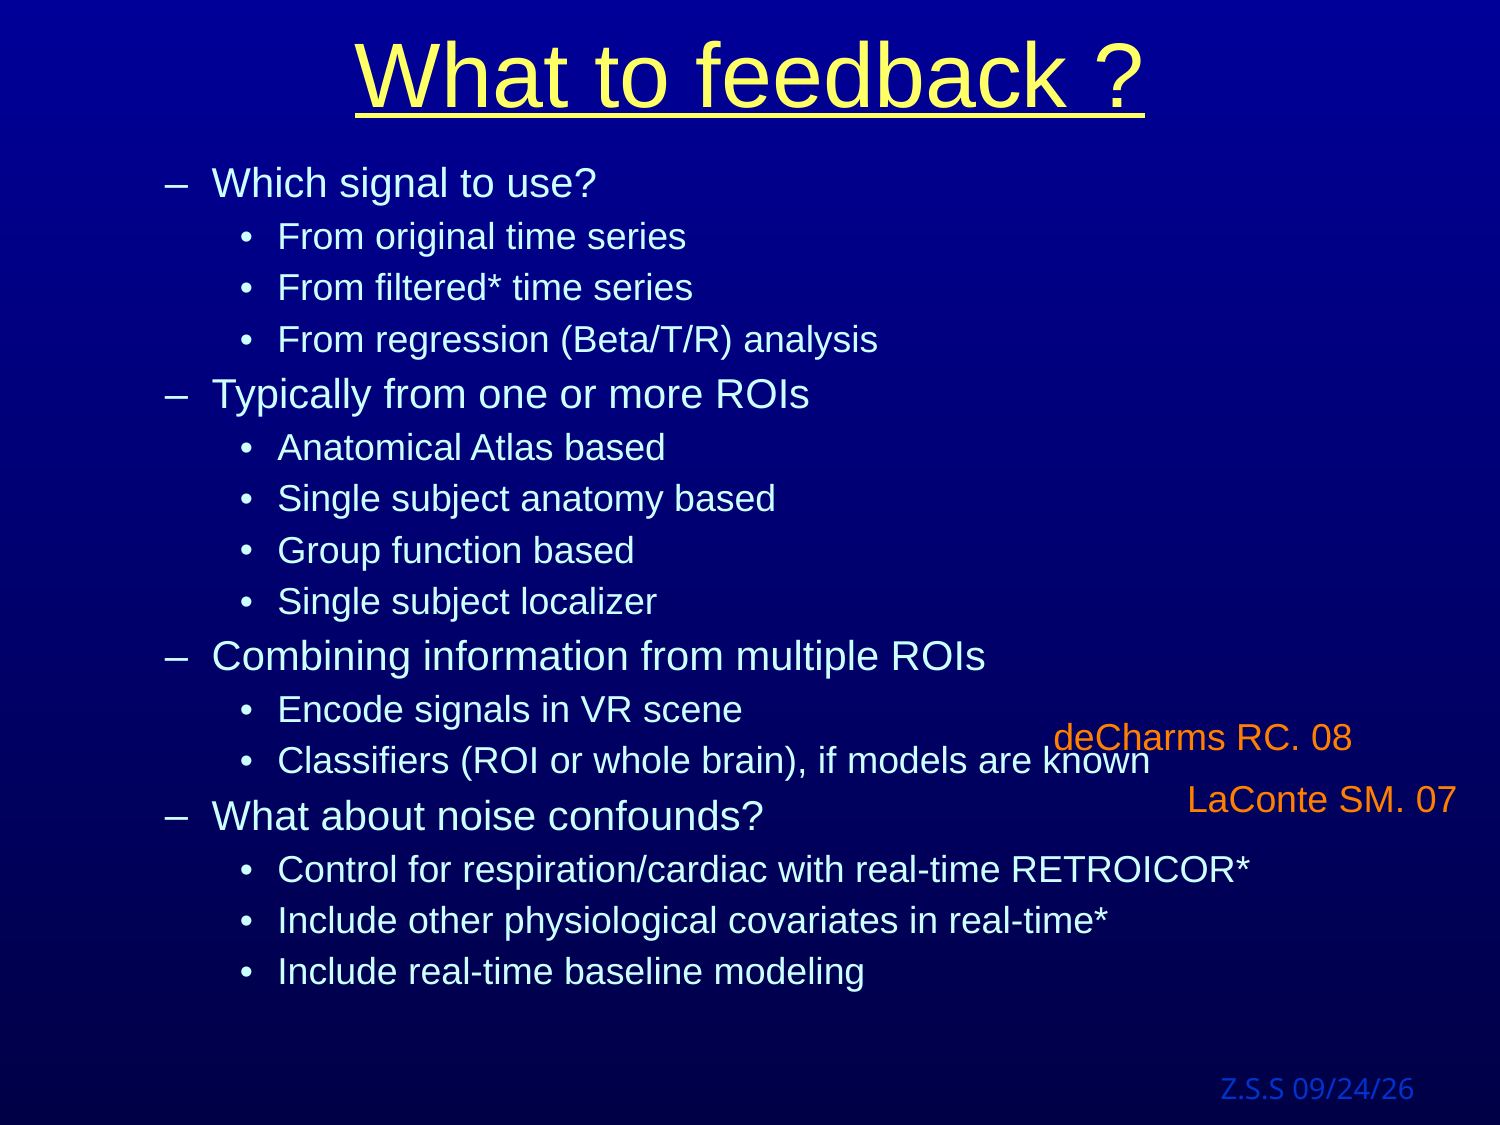

# What to feedback ?
Which signal to use?
From original time series
From filtered* time series
From regression (Beta/T/R) analysis
Typically from one or more ROIs
Anatomical Atlas based
Single subject anatomy based
Group function based
Single subject localizer
Combining information from multiple ROIs
Encode signals in VR scene
Classifiers (ROI or whole brain), if models are known
What about noise confounds?
Control for respiration/cardiac with real-time RETROICOR*
Include other physiological covariates in real-time*
Include real-time baseline modeling
deCharms RC. 08
LaConte SM. 07